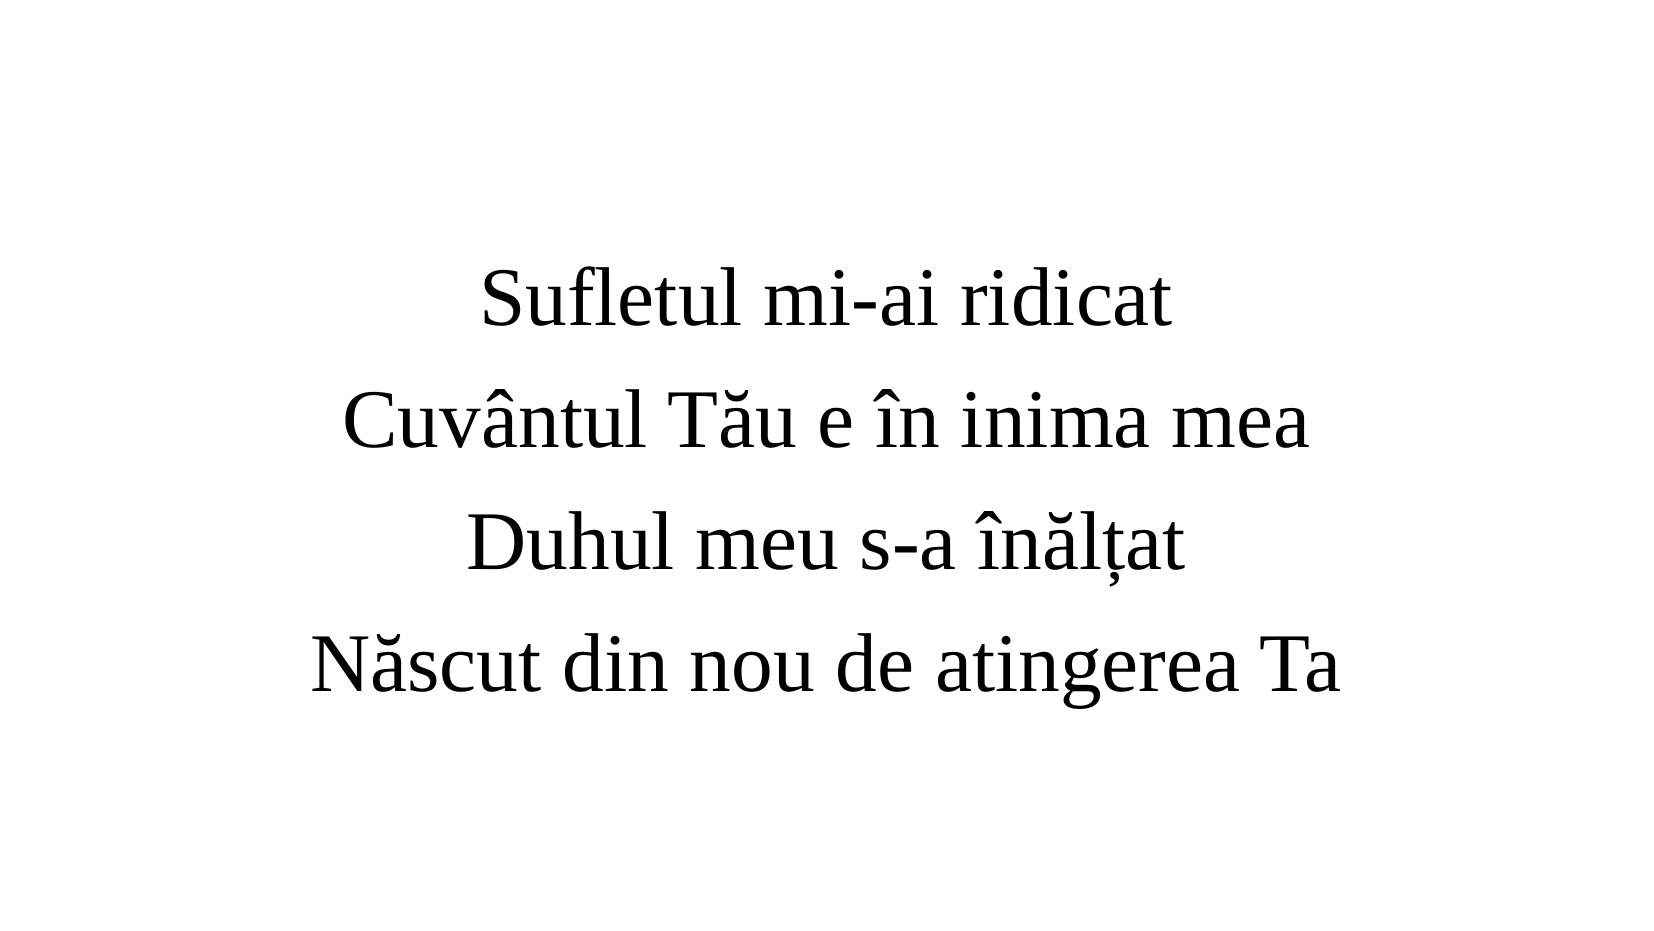

# Sufletul mi-ai ridicat
Cuvântul Tău e în inima mea
Duhul meu s-a înălțat
Născut din nou de atingerea Ta